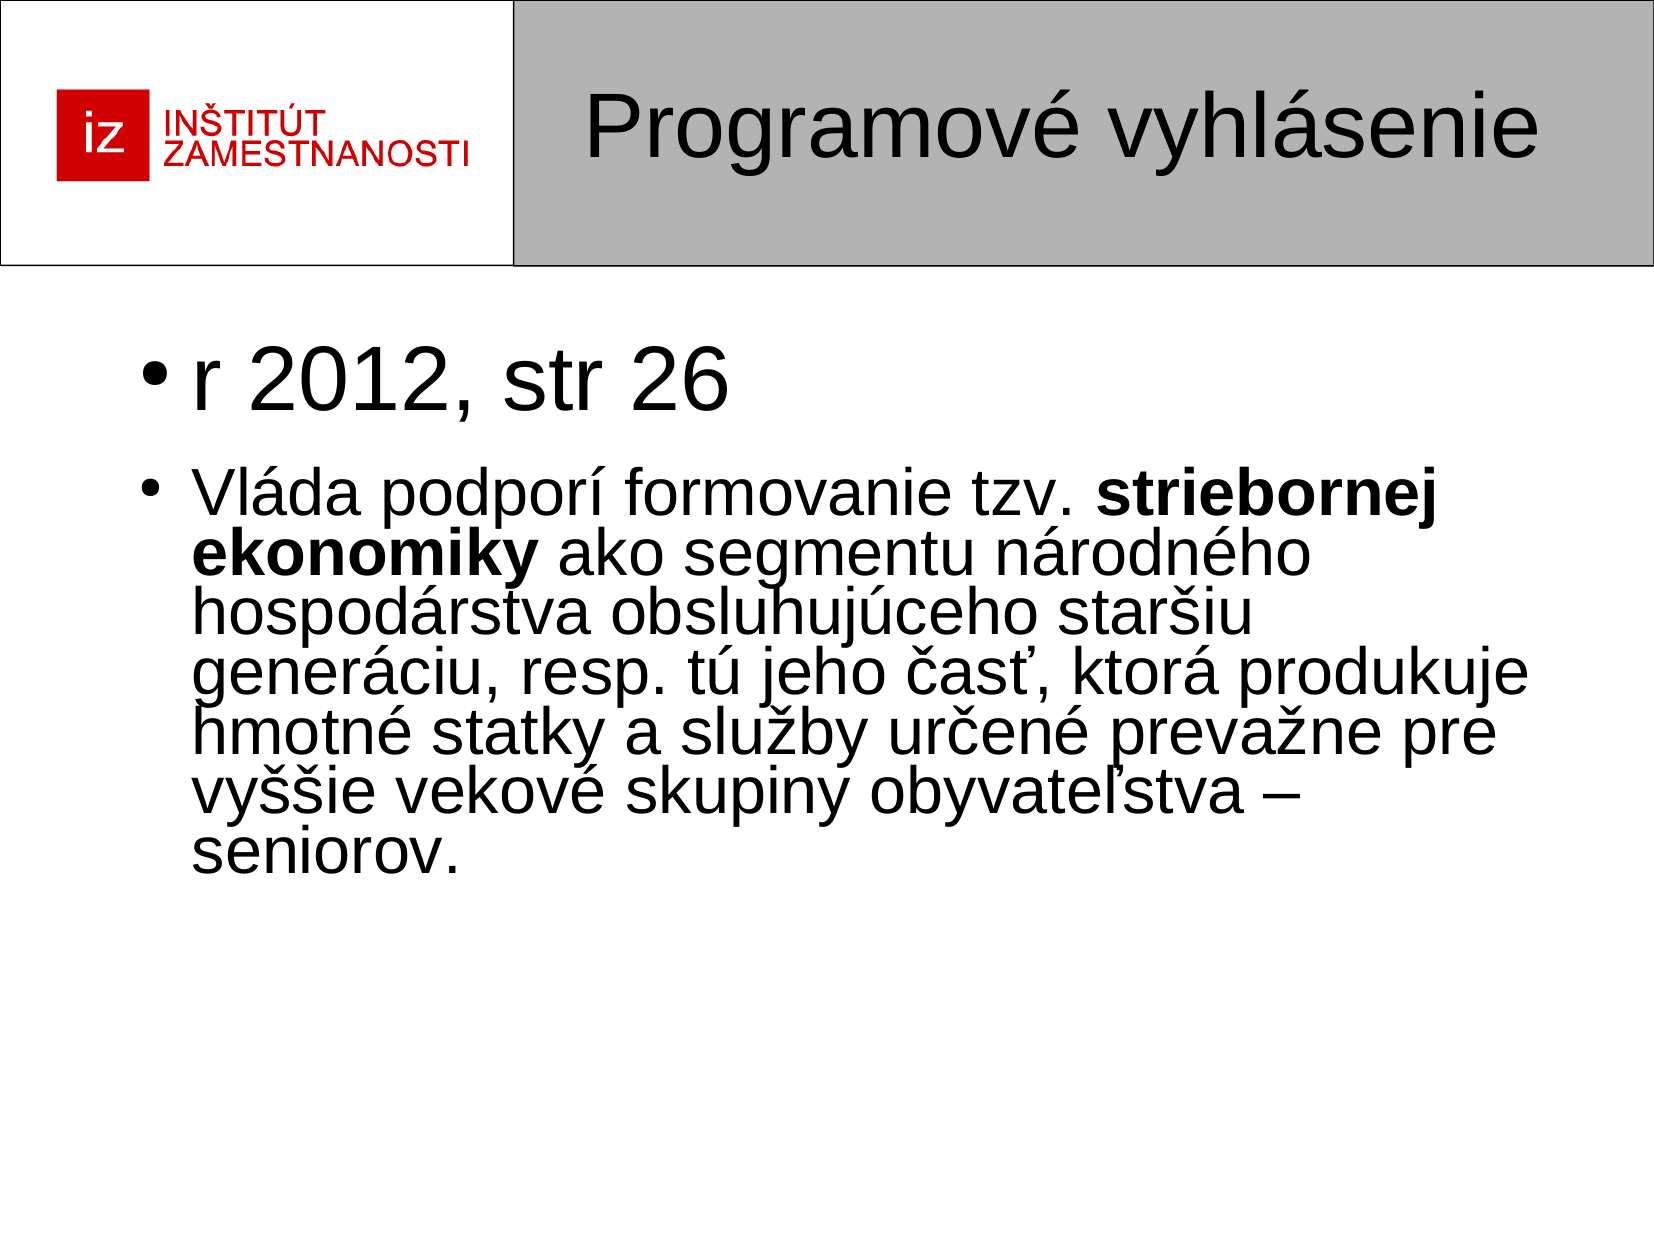

# Programové vyhlásenie
r 2012, str 26
Vláda podporí formovanie tzv. striebornej ekonomiky ako segmentu národného hospodárstva obsluhujúceho staršiu generáciu, resp. tú jeho časť, ktorá produkuje hmotné statky a služby určené prevažne pre vyššie vekové skupiny obyvateľstva – seniorov.